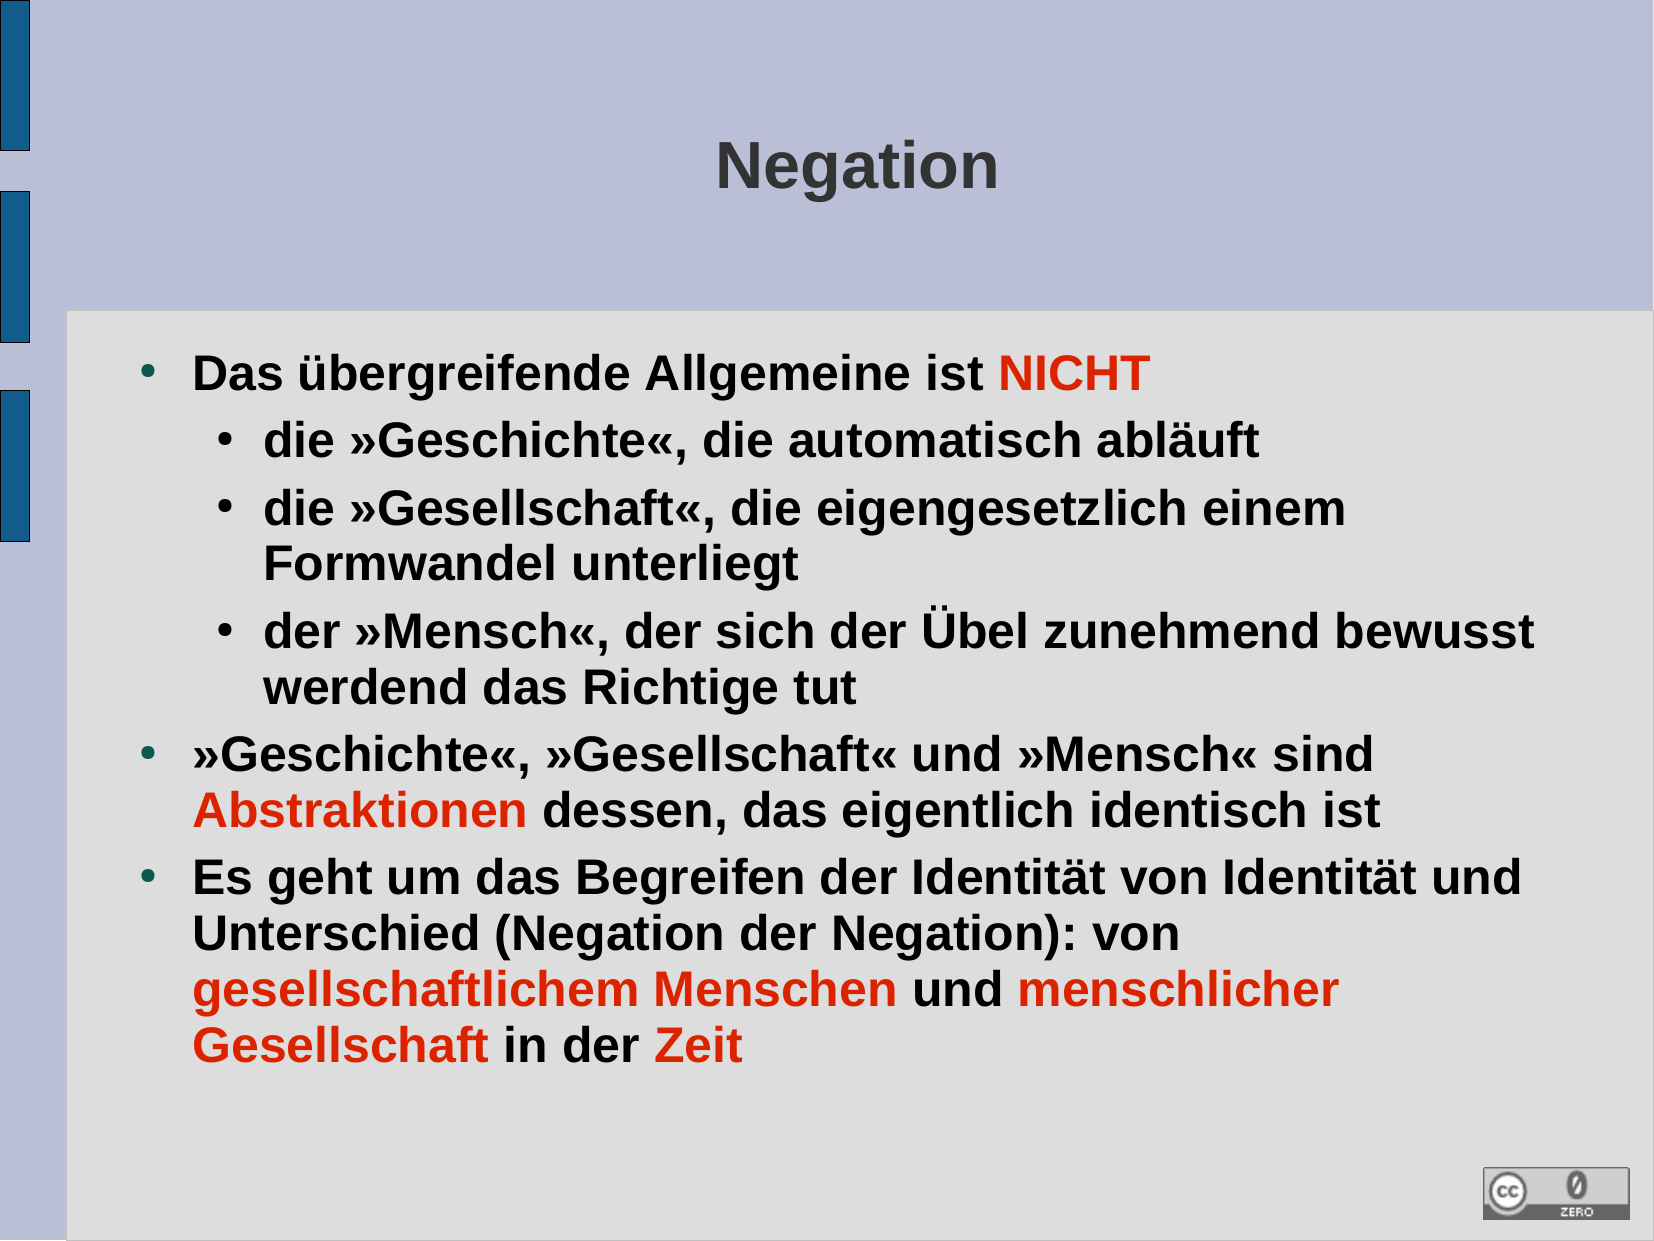

# Negation
Das übergreifende Allgemeine ist NICHT
die »Geschichte«, die automatisch abläuft
die »Gesellschaft«, die eigengesetzlich einem Formwandel unterliegt
der »Mensch«, der sich der Übel zunehmend bewusst werdend das Richtige tut
»Geschichte«, »Gesellschaft« und »Mensch« sind Abstraktionen dessen, das eigentlich identisch ist
Es geht um das Begreifen der Identität von Identität und Unterschied (Negation der Negation): von gesellschaftlichem Menschen und menschlicher Gesellschaft in der Zeit